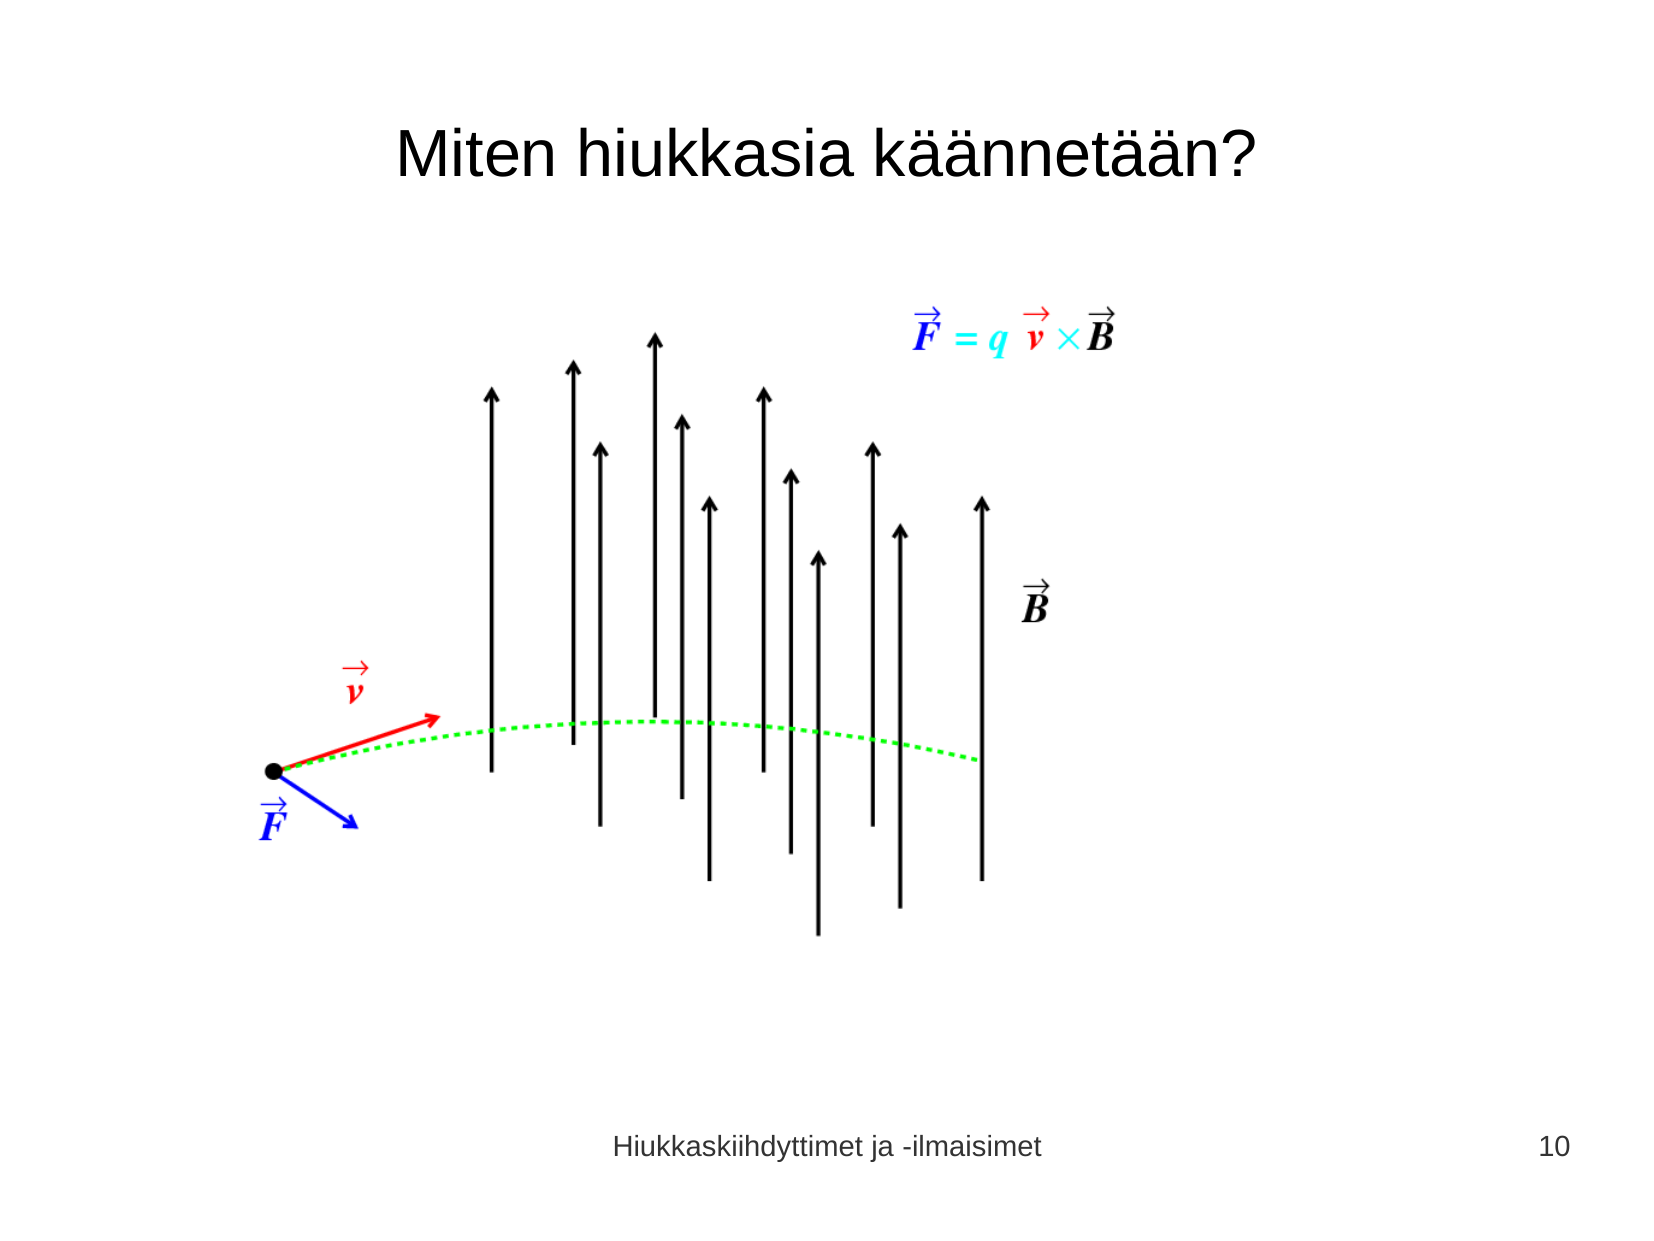

# Miten hiukkasia käännetään?
Hiukkaskiihdyttimet ja -ilmaisimet
10